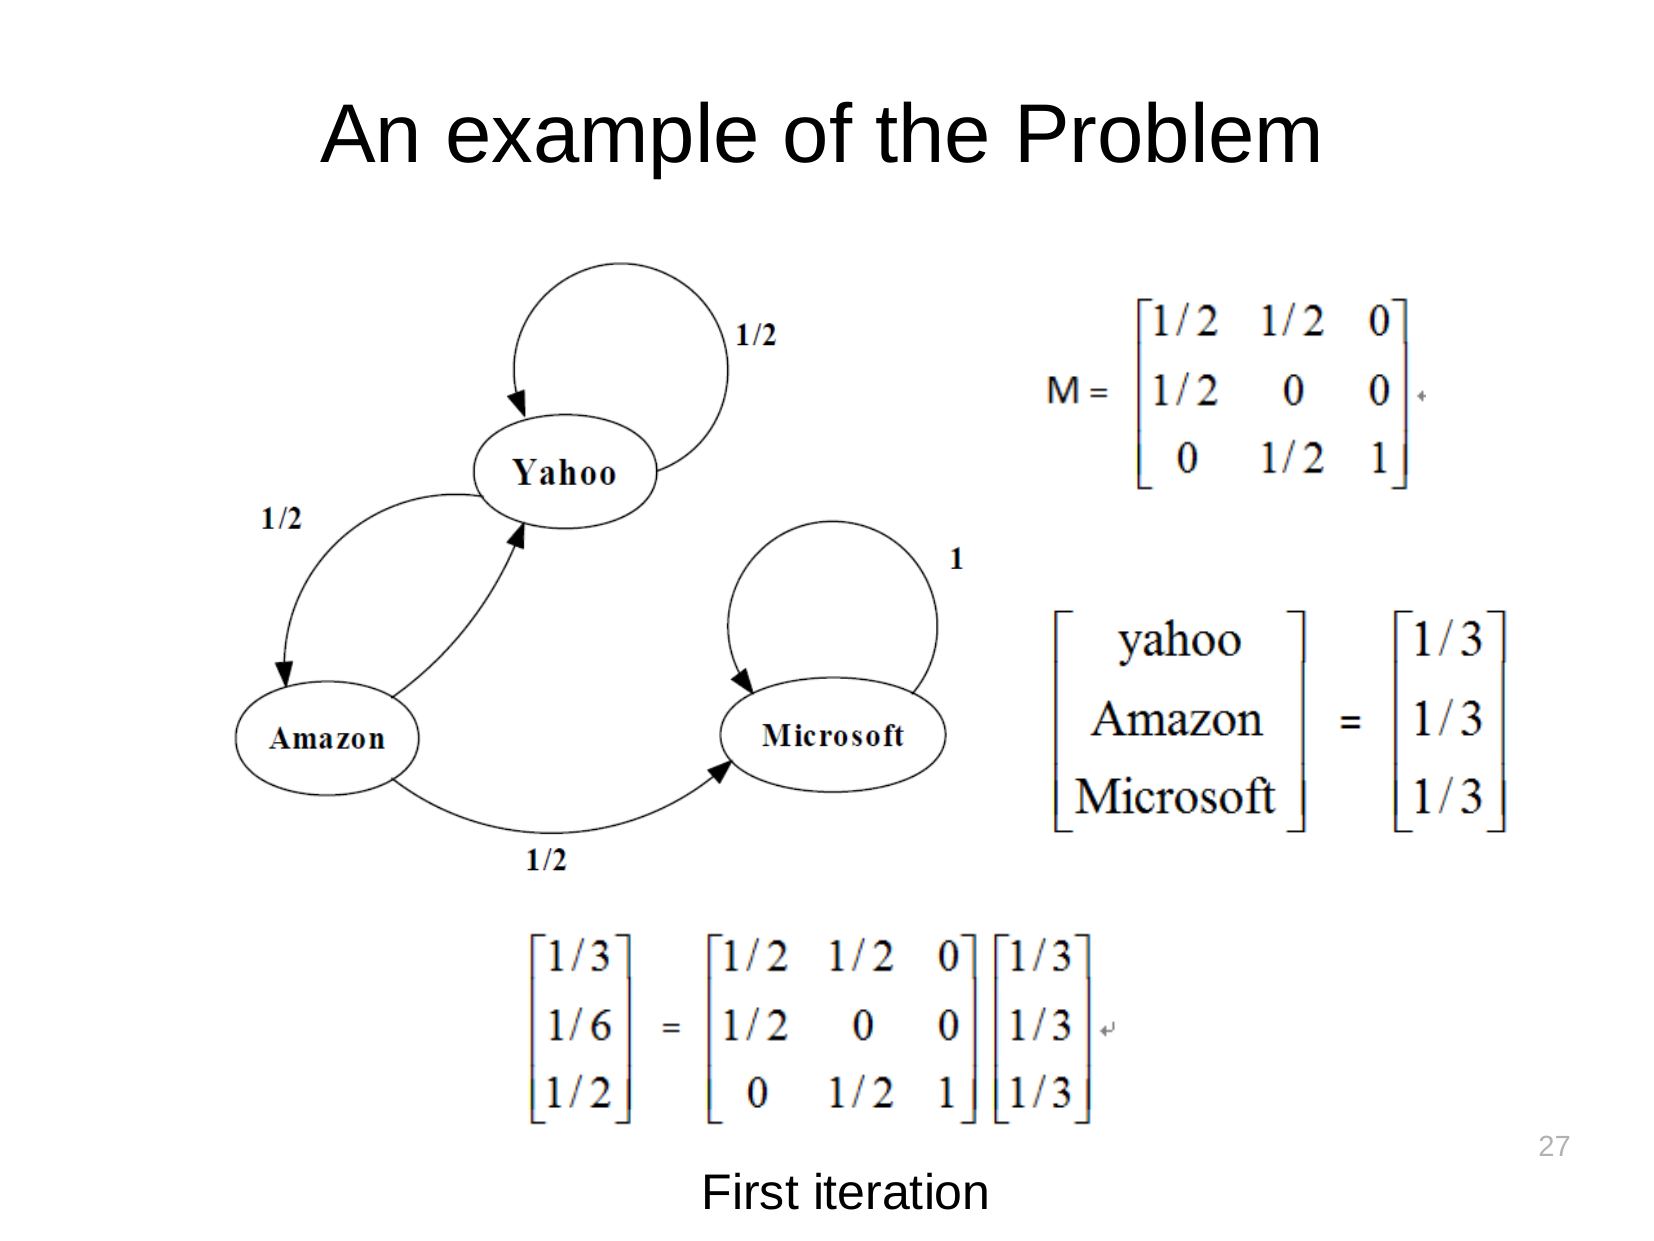

# An example of the Problem
27
First iteration